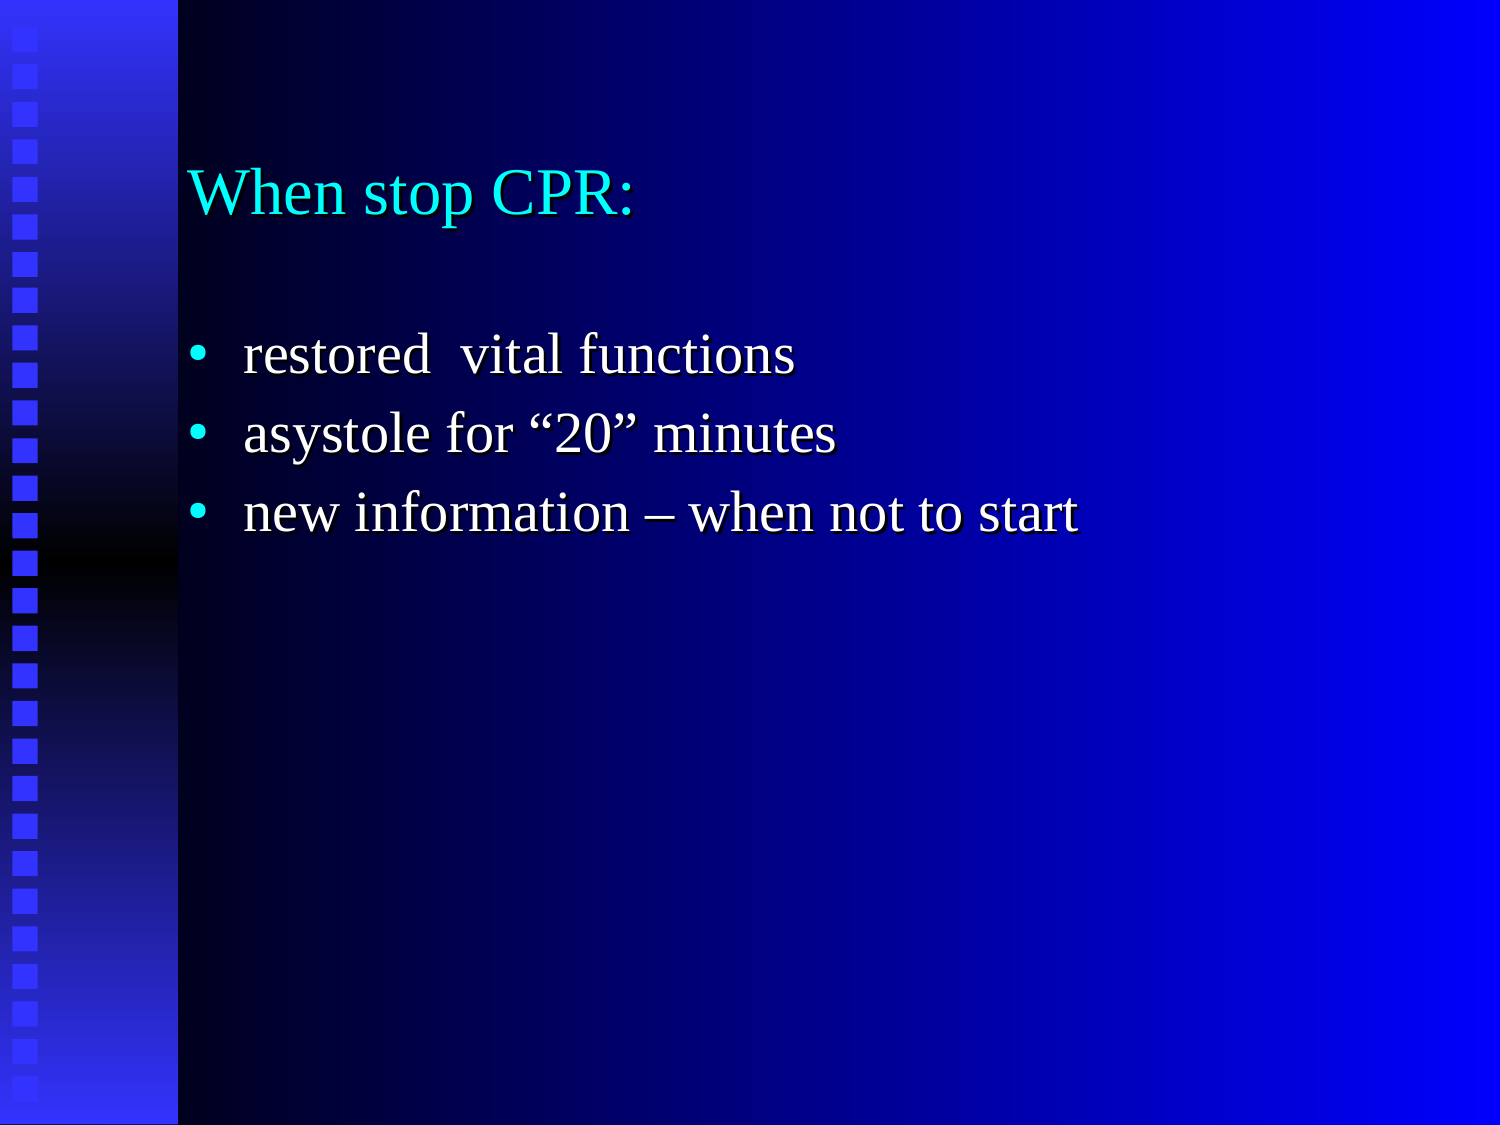

# When stop CPR:
restored vital functions
asystole for “20” minutes
new information – when not to start